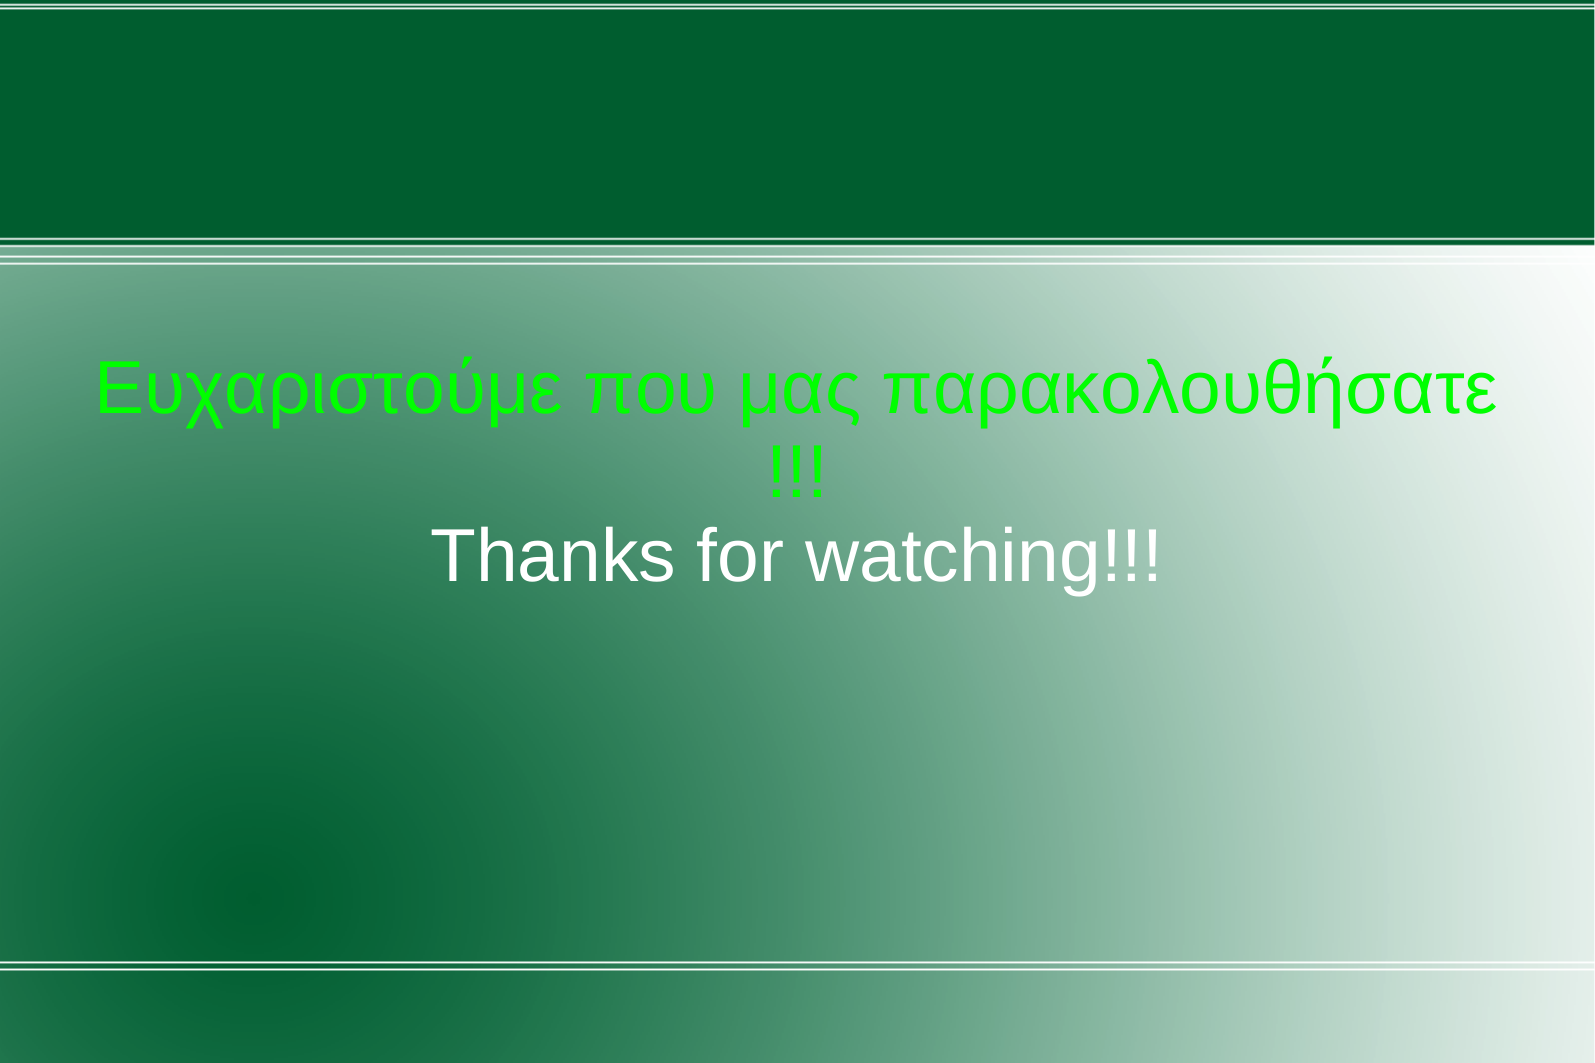

# Ευχαριστούμε που μας παρακολουθήσατε
!!!
Thanks for watching!!!